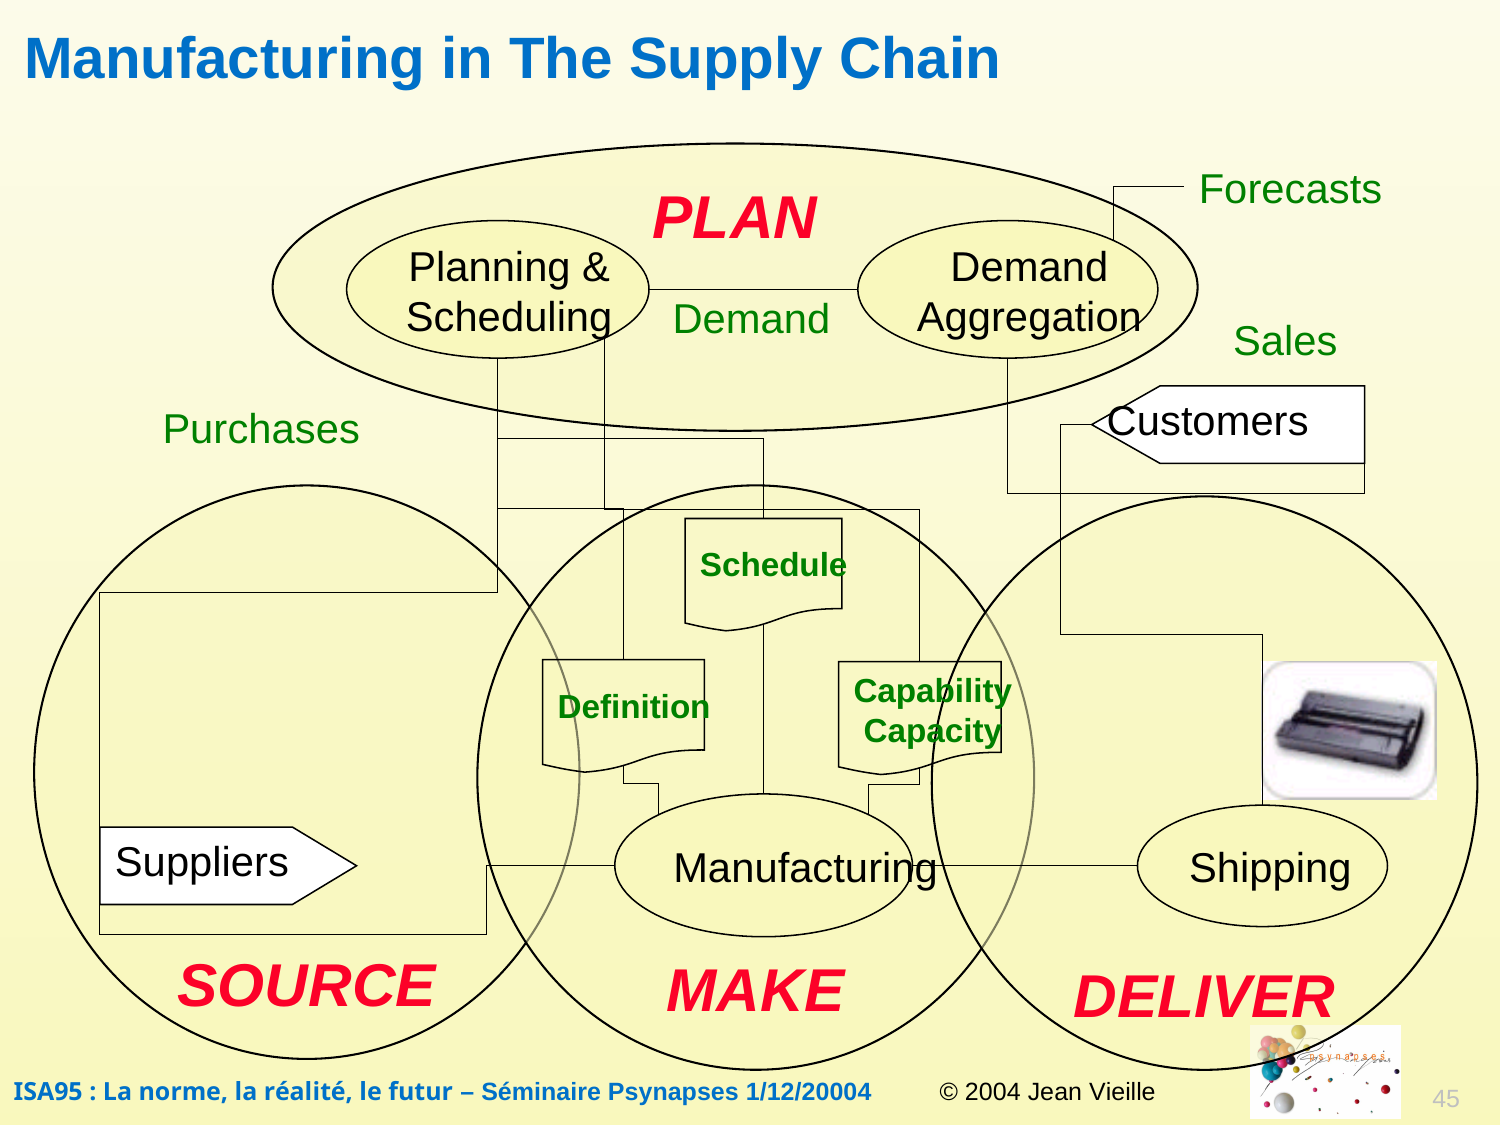

# Manufacturing in The Supply Chain
PLAN
Forecasts
Planning &
Scheduling
Demand
Aggregation
Demand
Sales
Customers
Purchases
SOURCE
MAKE
DELIVER
Schedule
Definition
Capability
Capacity
Manufacturing
Shipping
Suppliers